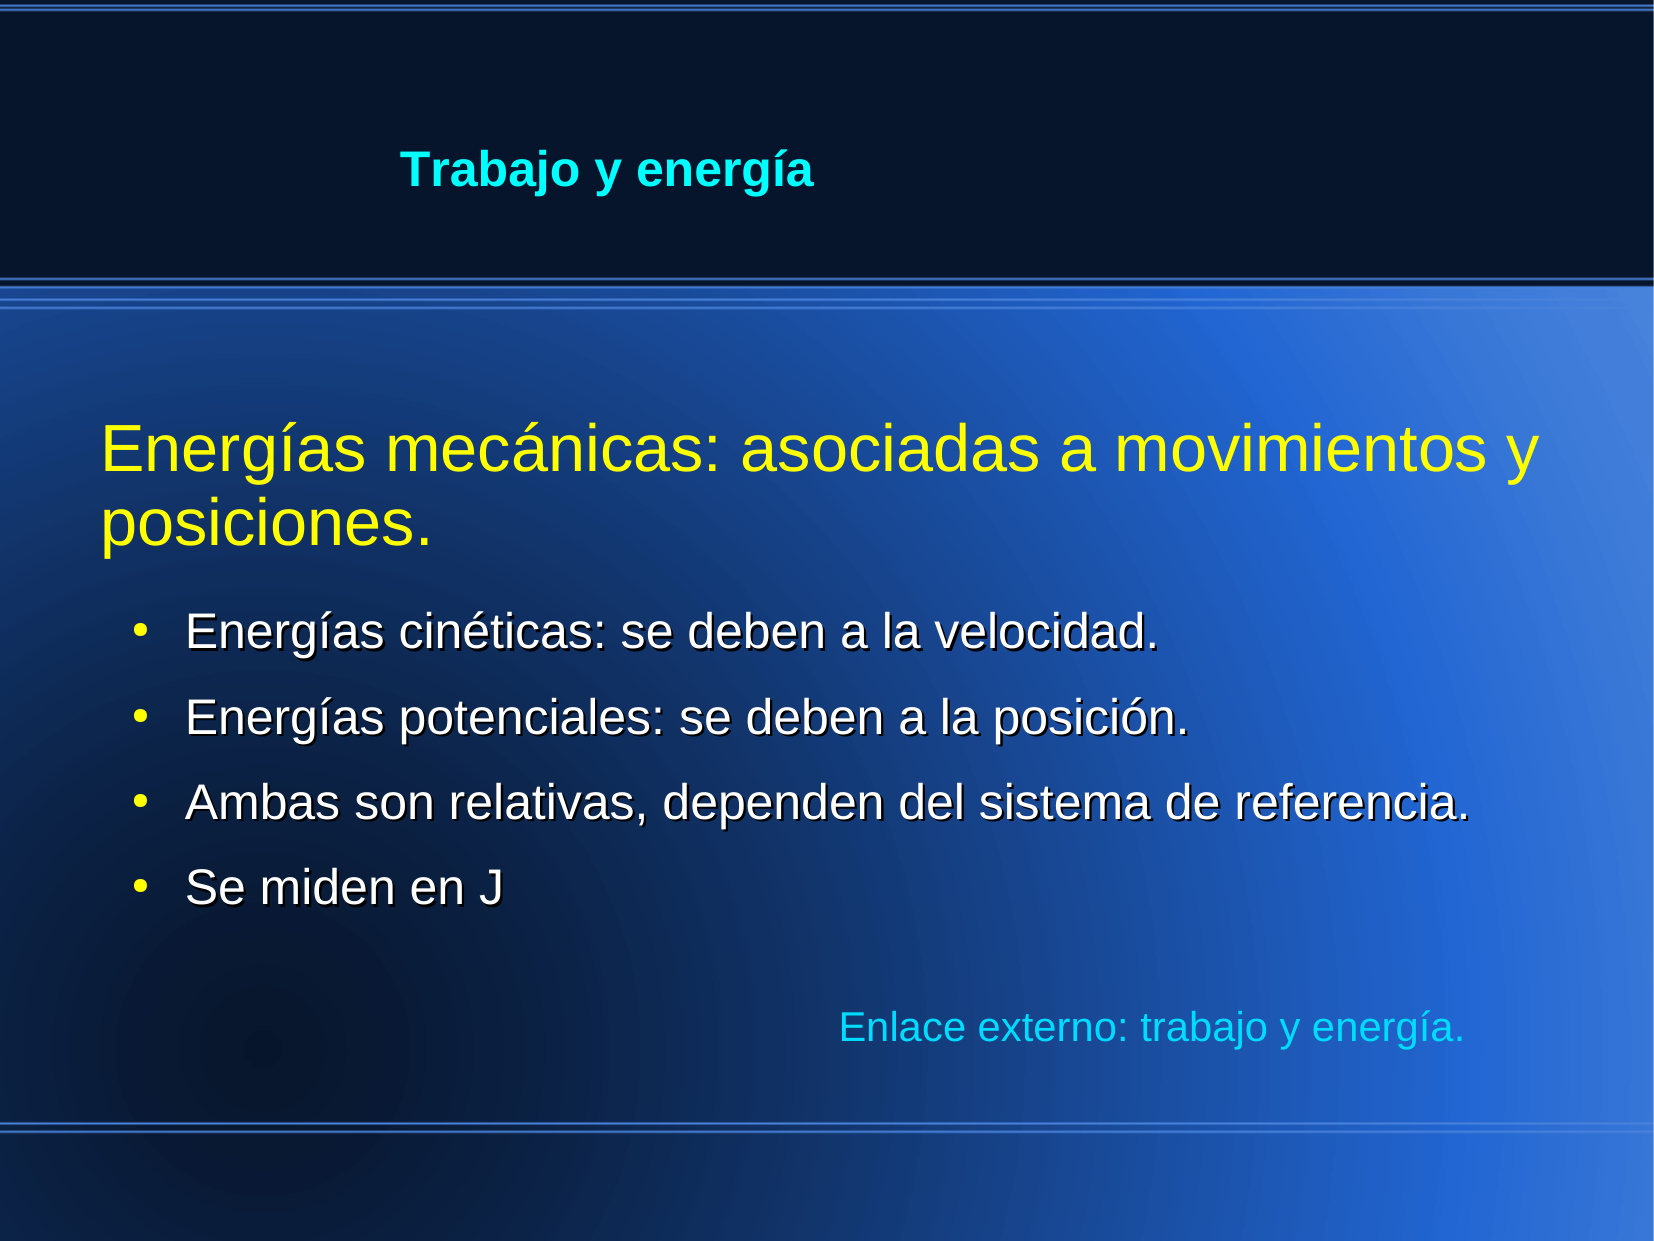

Trabajo y energía
# Energías mecánicas: asociadas a movimientos y posiciones.
Energías cinéticas: se deben a la velocidad.
Energías potenciales: se deben a la posición.
Ambas son relativas, dependen del sistema de referencia.
Se miden en J
Enlace externo: trabajo y energía.